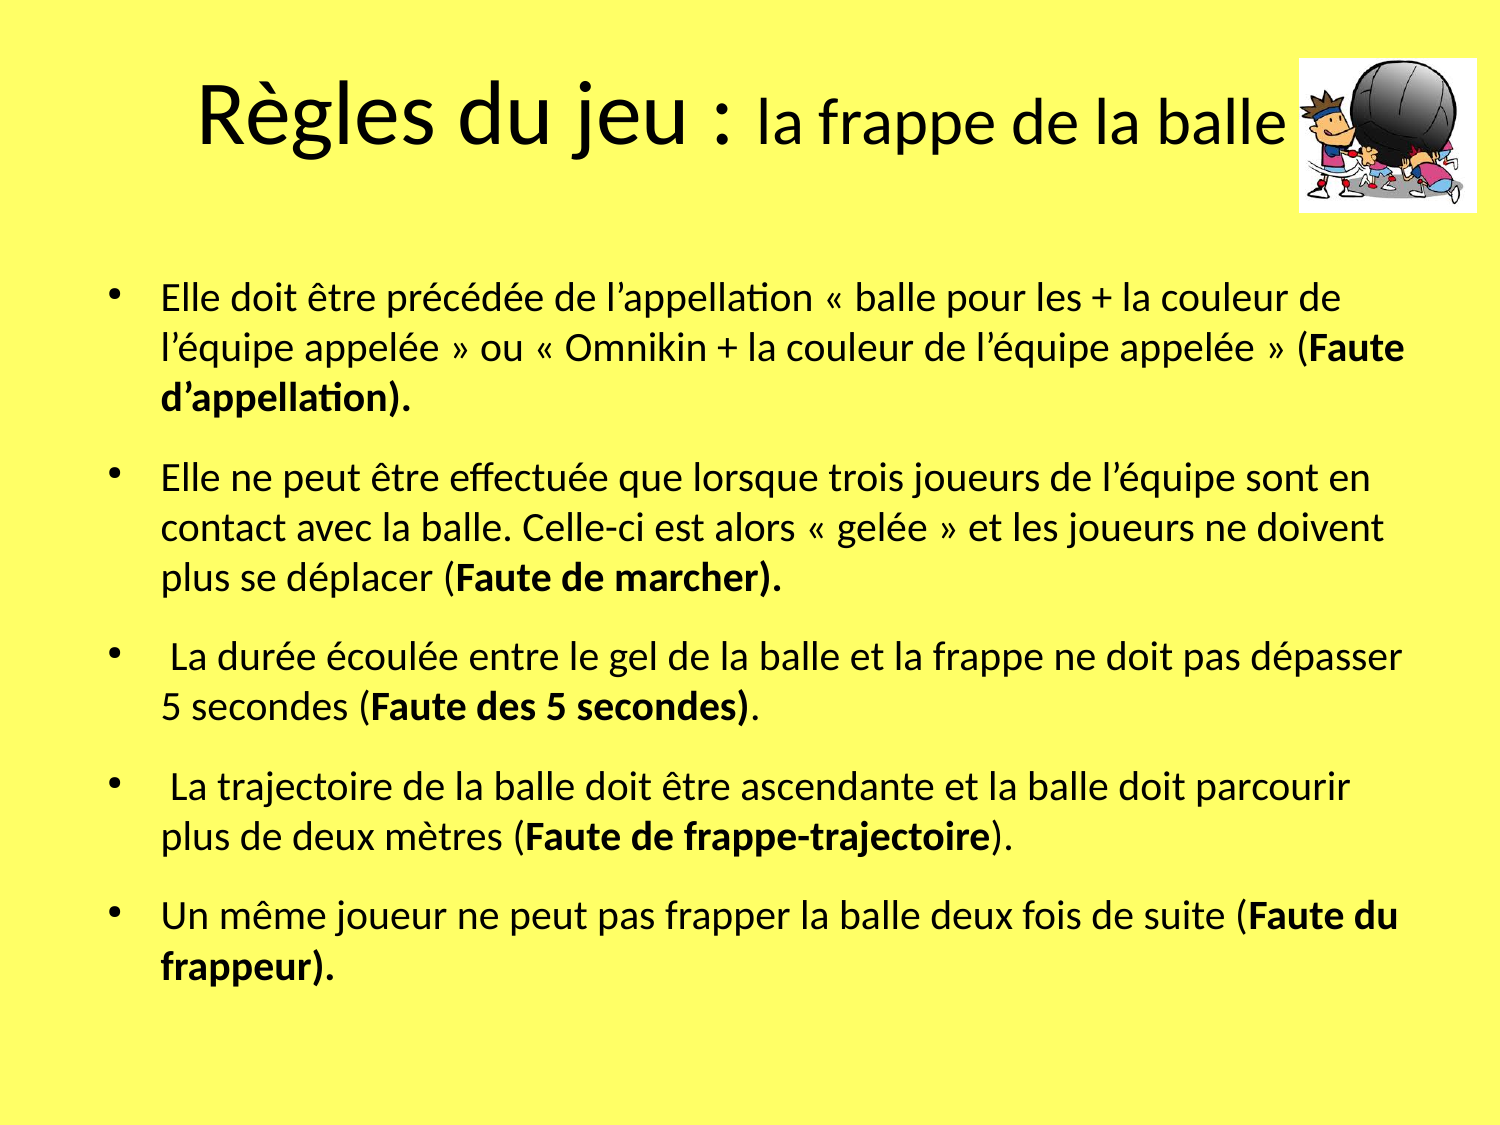

# Règles du jeu : la frappe de la balle
Elle doit être précédée de l’appellation « balle pour les + la couleur de l’équipe appelée » ou « Omnikin + la couleur de l’équipe appelée » (Faute d’appellation).
Elle ne peut être effectuée que lorsque trois joueurs de l’équipe sont en contact avec la balle. Celle-ci est alors « gelée » et les joueurs ne doivent plus se déplacer (Faute de marcher).
 La durée écoulée entre le gel de la balle et la frappe ne doit pas dépasser 5 secondes (Faute des 5 secondes).
 La trajectoire de la balle doit être ascendante et la balle doit parcourir plus de deux mètres (Faute de frappe-trajectoire).
Un même joueur ne peut pas frapper la balle deux fois de suite (Faute du frappeur).